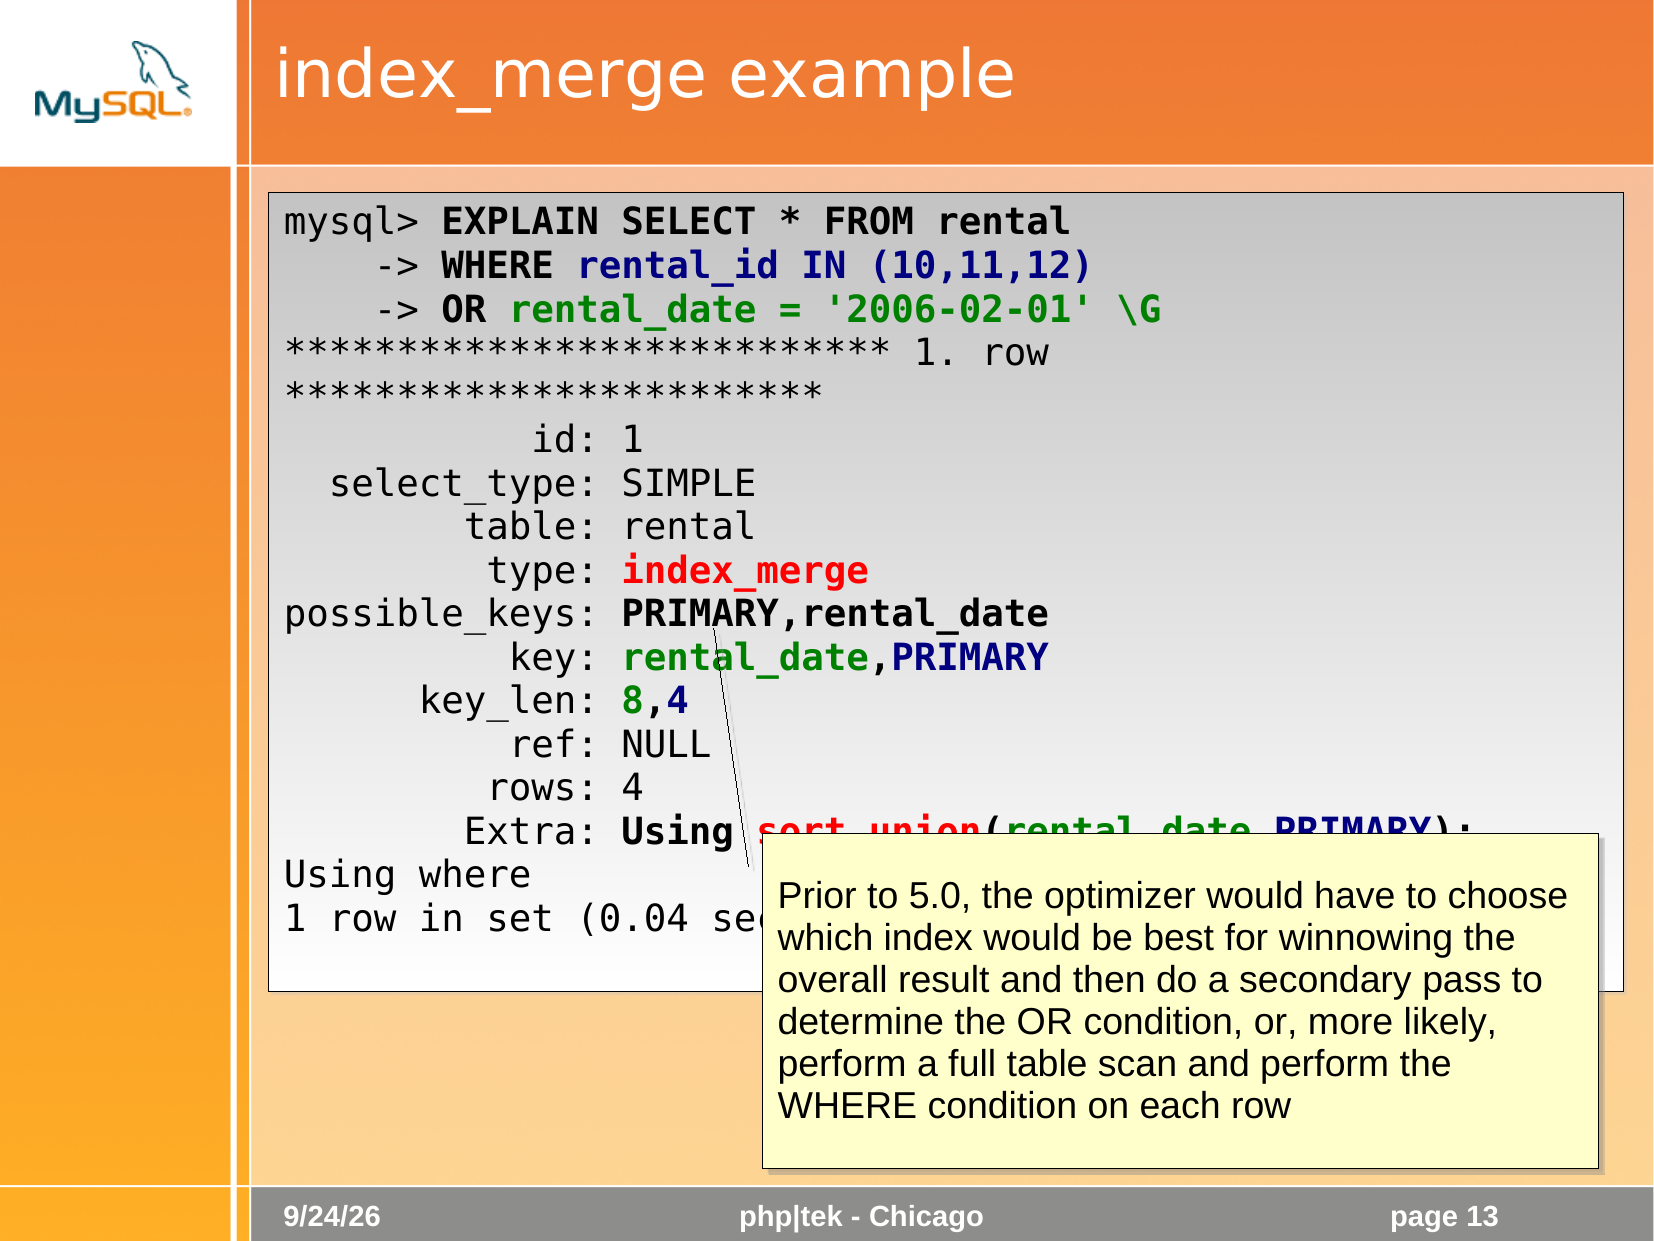

# index_merge example
mysql> EXPLAIN SELECT * FROM rental
 -> WHERE rental_id IN (10,11,12)
 -> OR rental_date = '2006-02-01' \G
*************************** 1. row ************************
 id: 1
 select_type: SIMPLE
 table: rental
 type: index_merge
possible_keys: PRIMARY,rental_date
 key: rental_date,PRIMARY
 key_len: 8,4
 ref: NULL
 rows: 4
 Extra: Using sort_union(rental_date,PRIMARY);
Using where
1 row in set (0.04 sec)
Prior to 5.0, the optimizer would have to choose which index would be best for winnowing the overall result and then do a secondary pass to determine the OR condition, or, more likely, perform a full table scan and perform the WHERE condition on each row